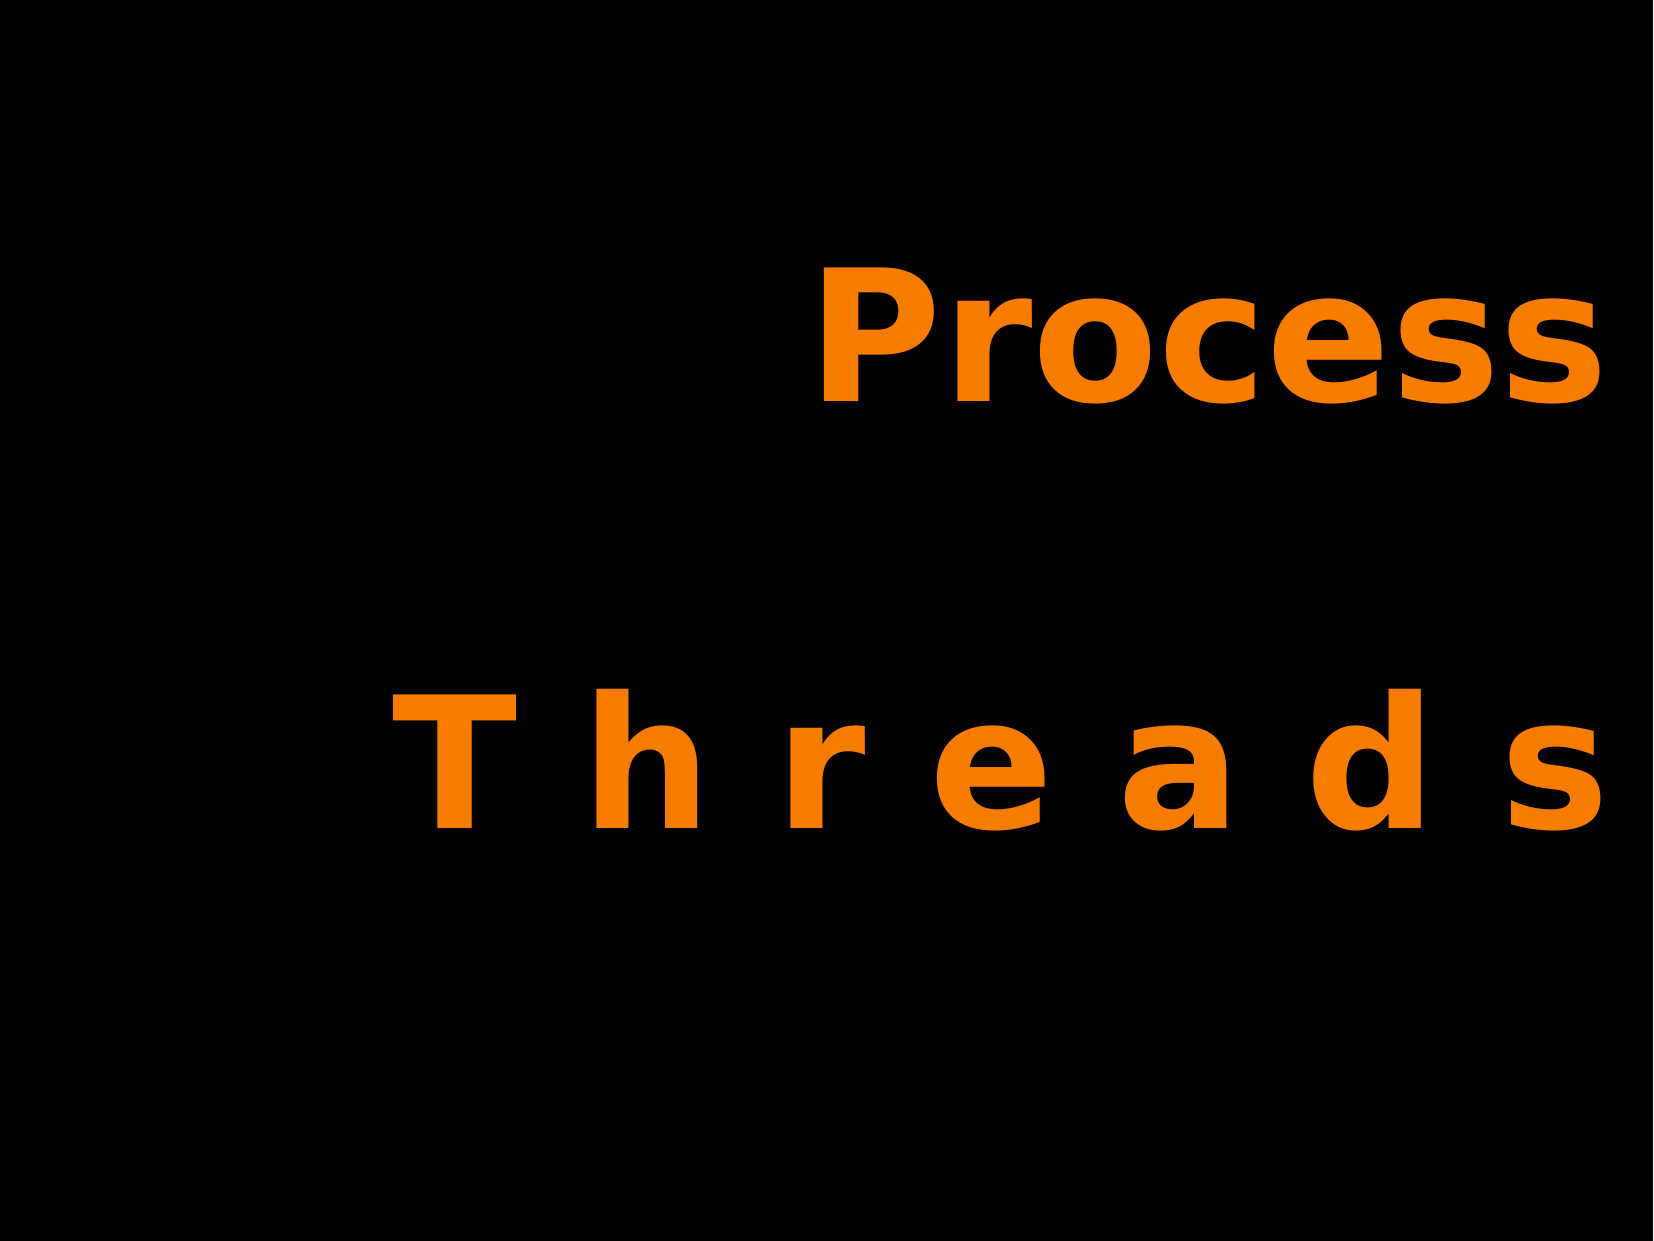

Process
T h r e a d s